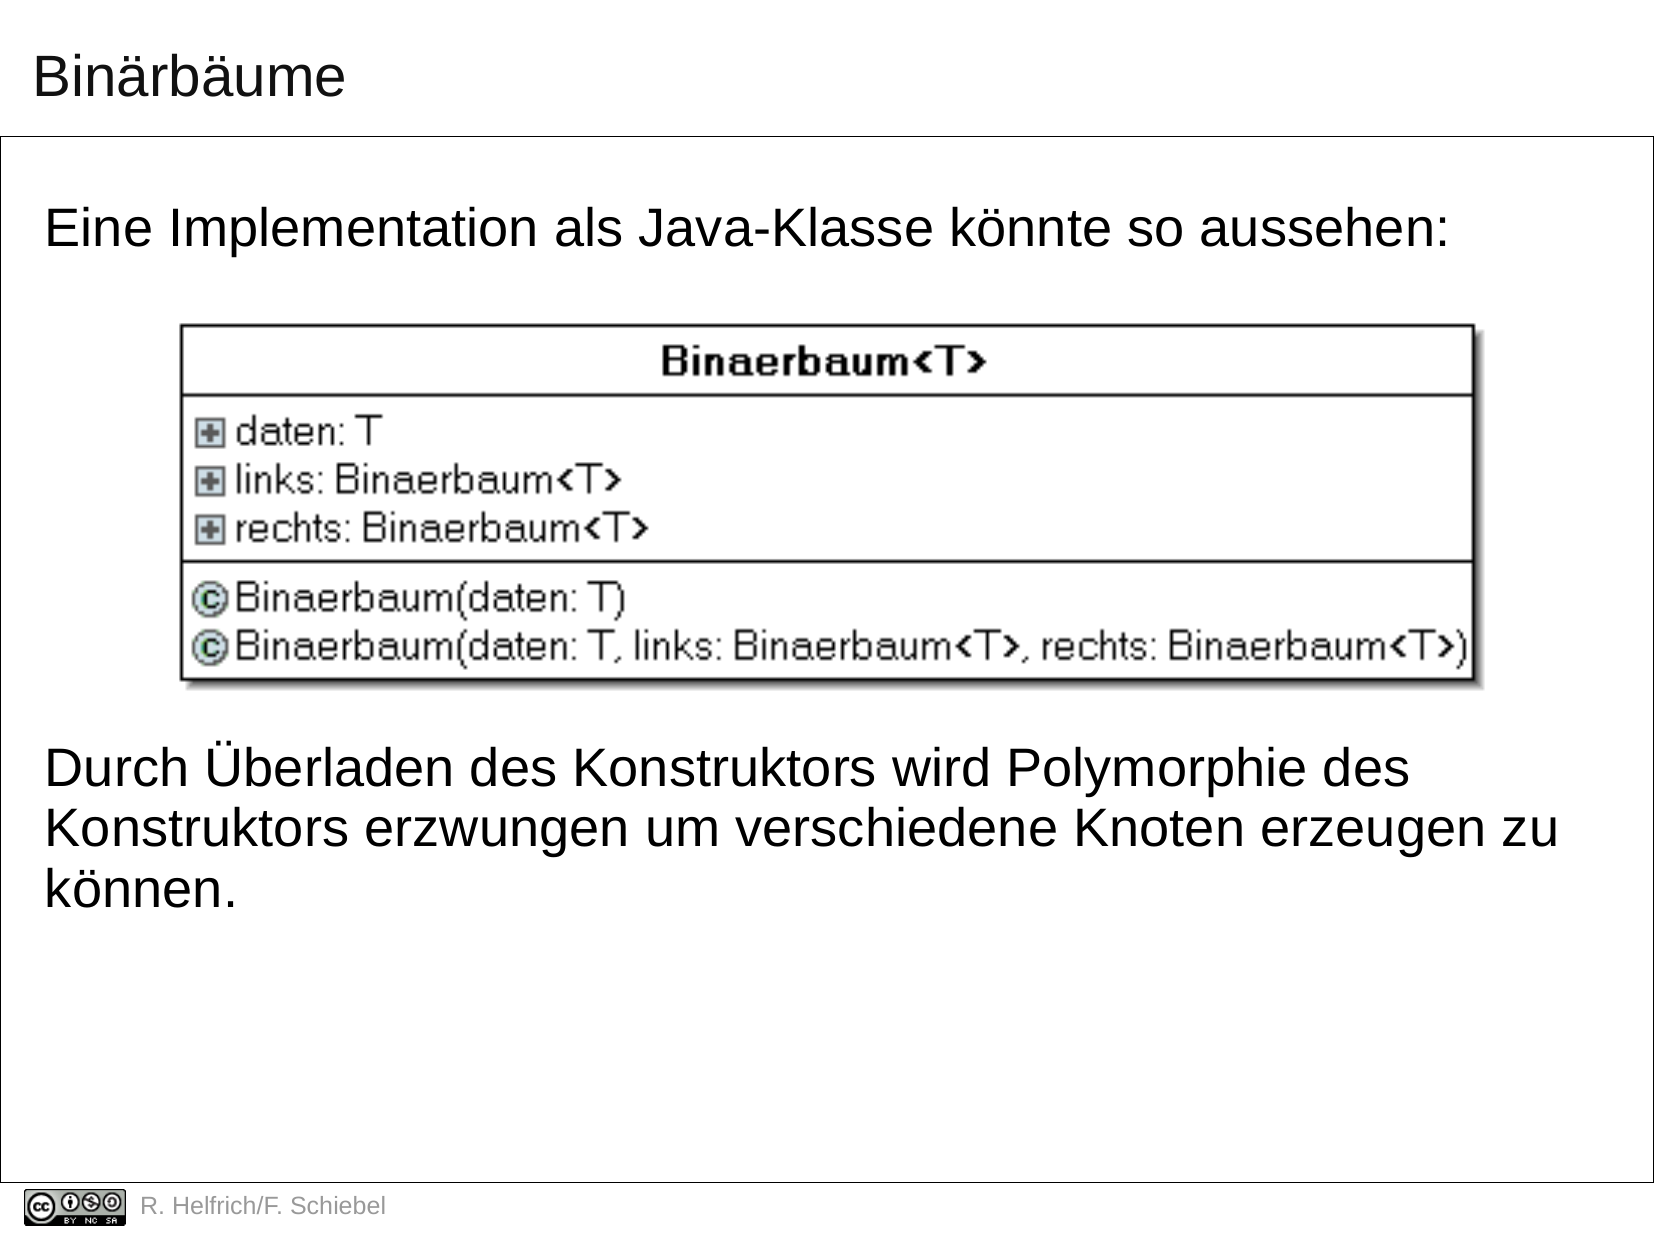

# Binärbäume
Eine Implementation als Java-Klasse könnte so aussehen:
Durch Überladen des Konstruktors wird Polymorphie des Konstruktors erzwungen um verschiedene Knoten erzeugen zu können.